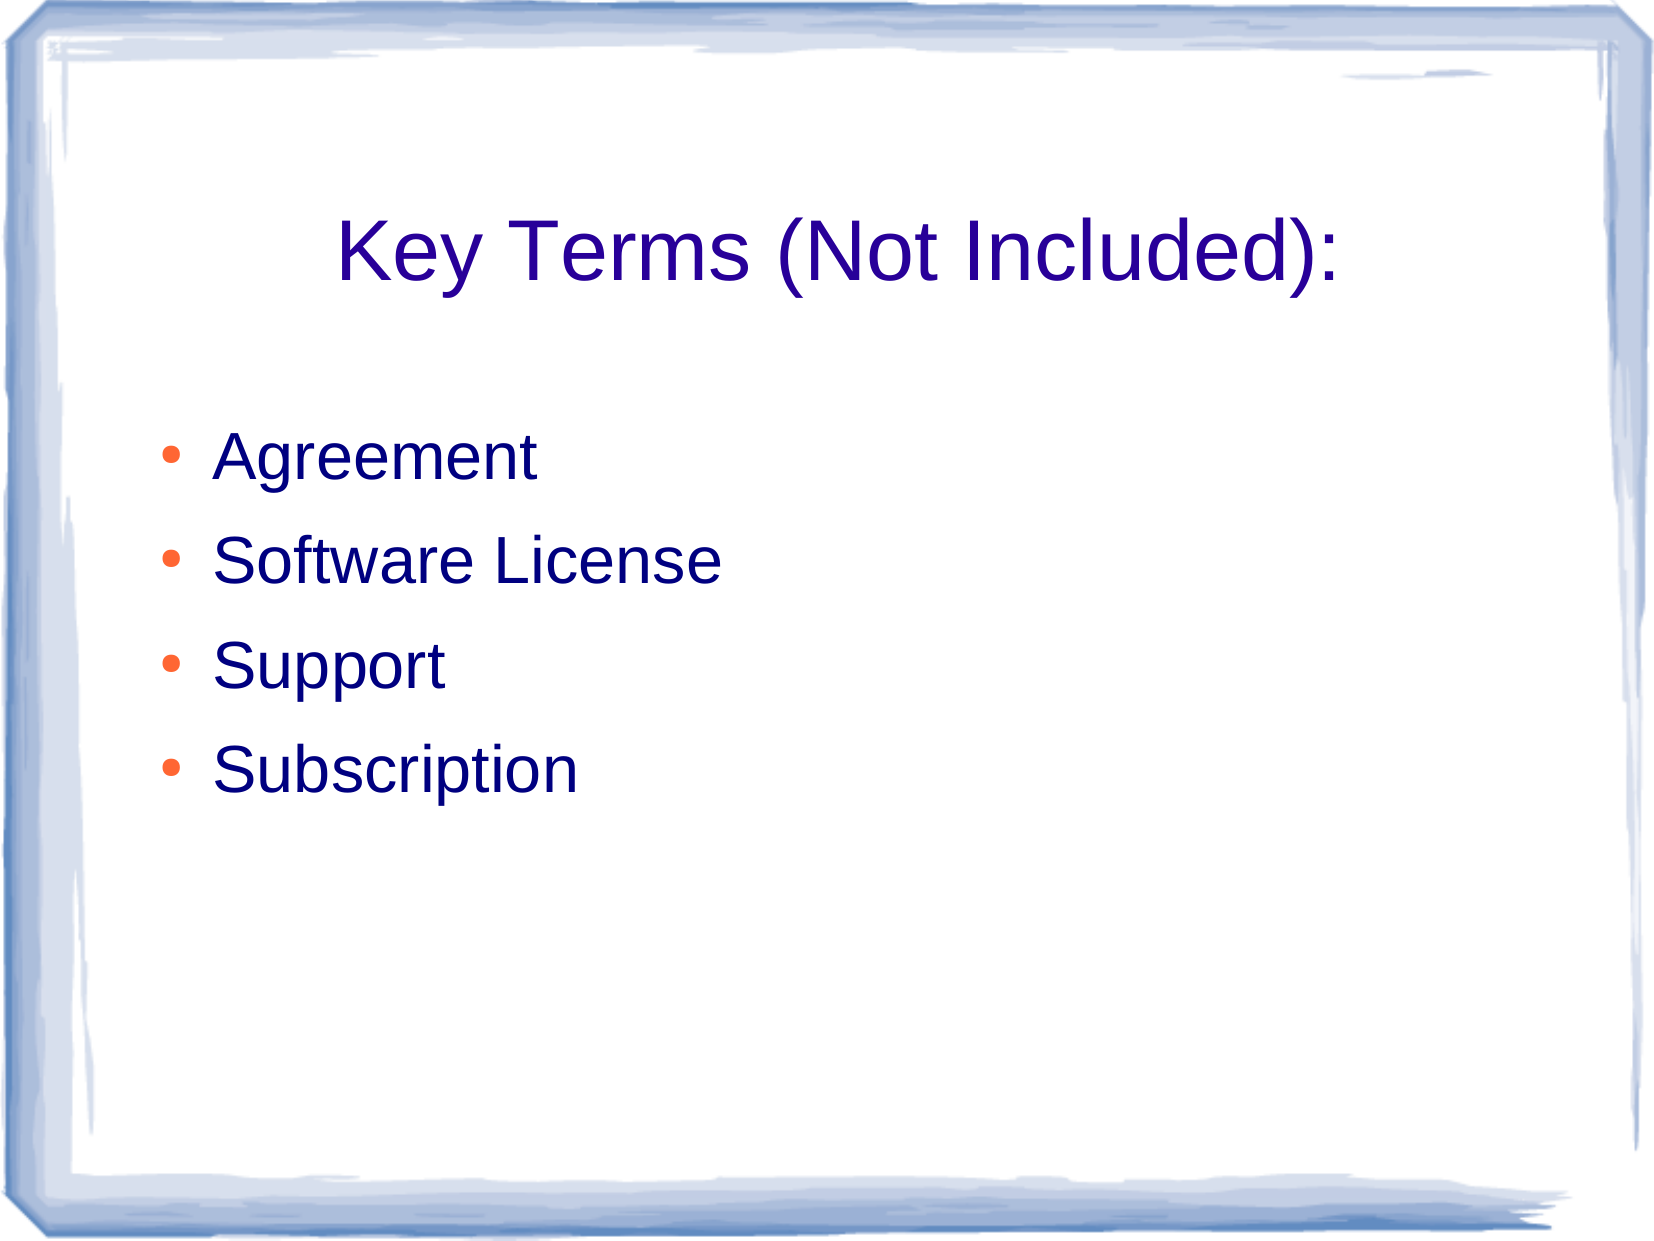

# Key Terms (Not Included):
Agreement
Software License
Support
Subscription